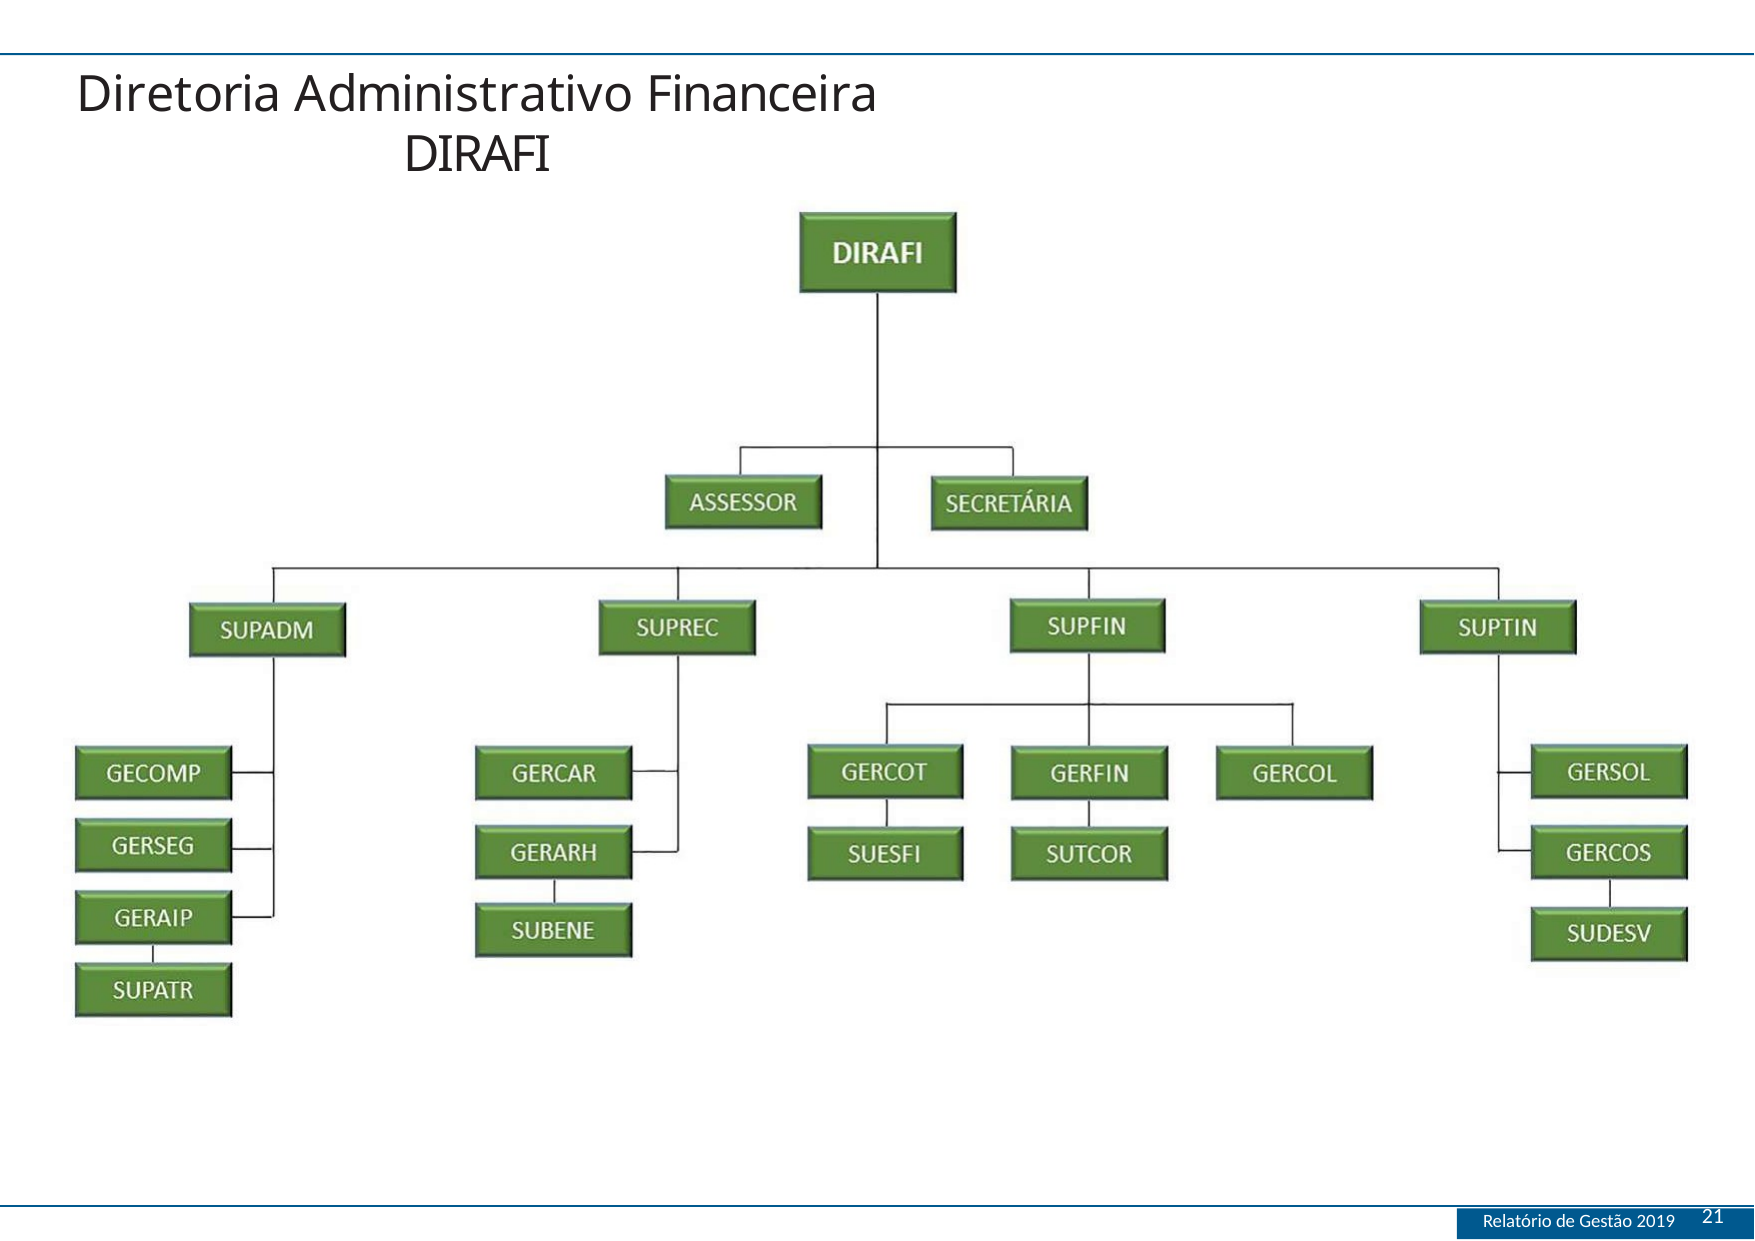

# Diretoria Administrativo Financeira DIRAFI
21
Relatório de Gestão 2019